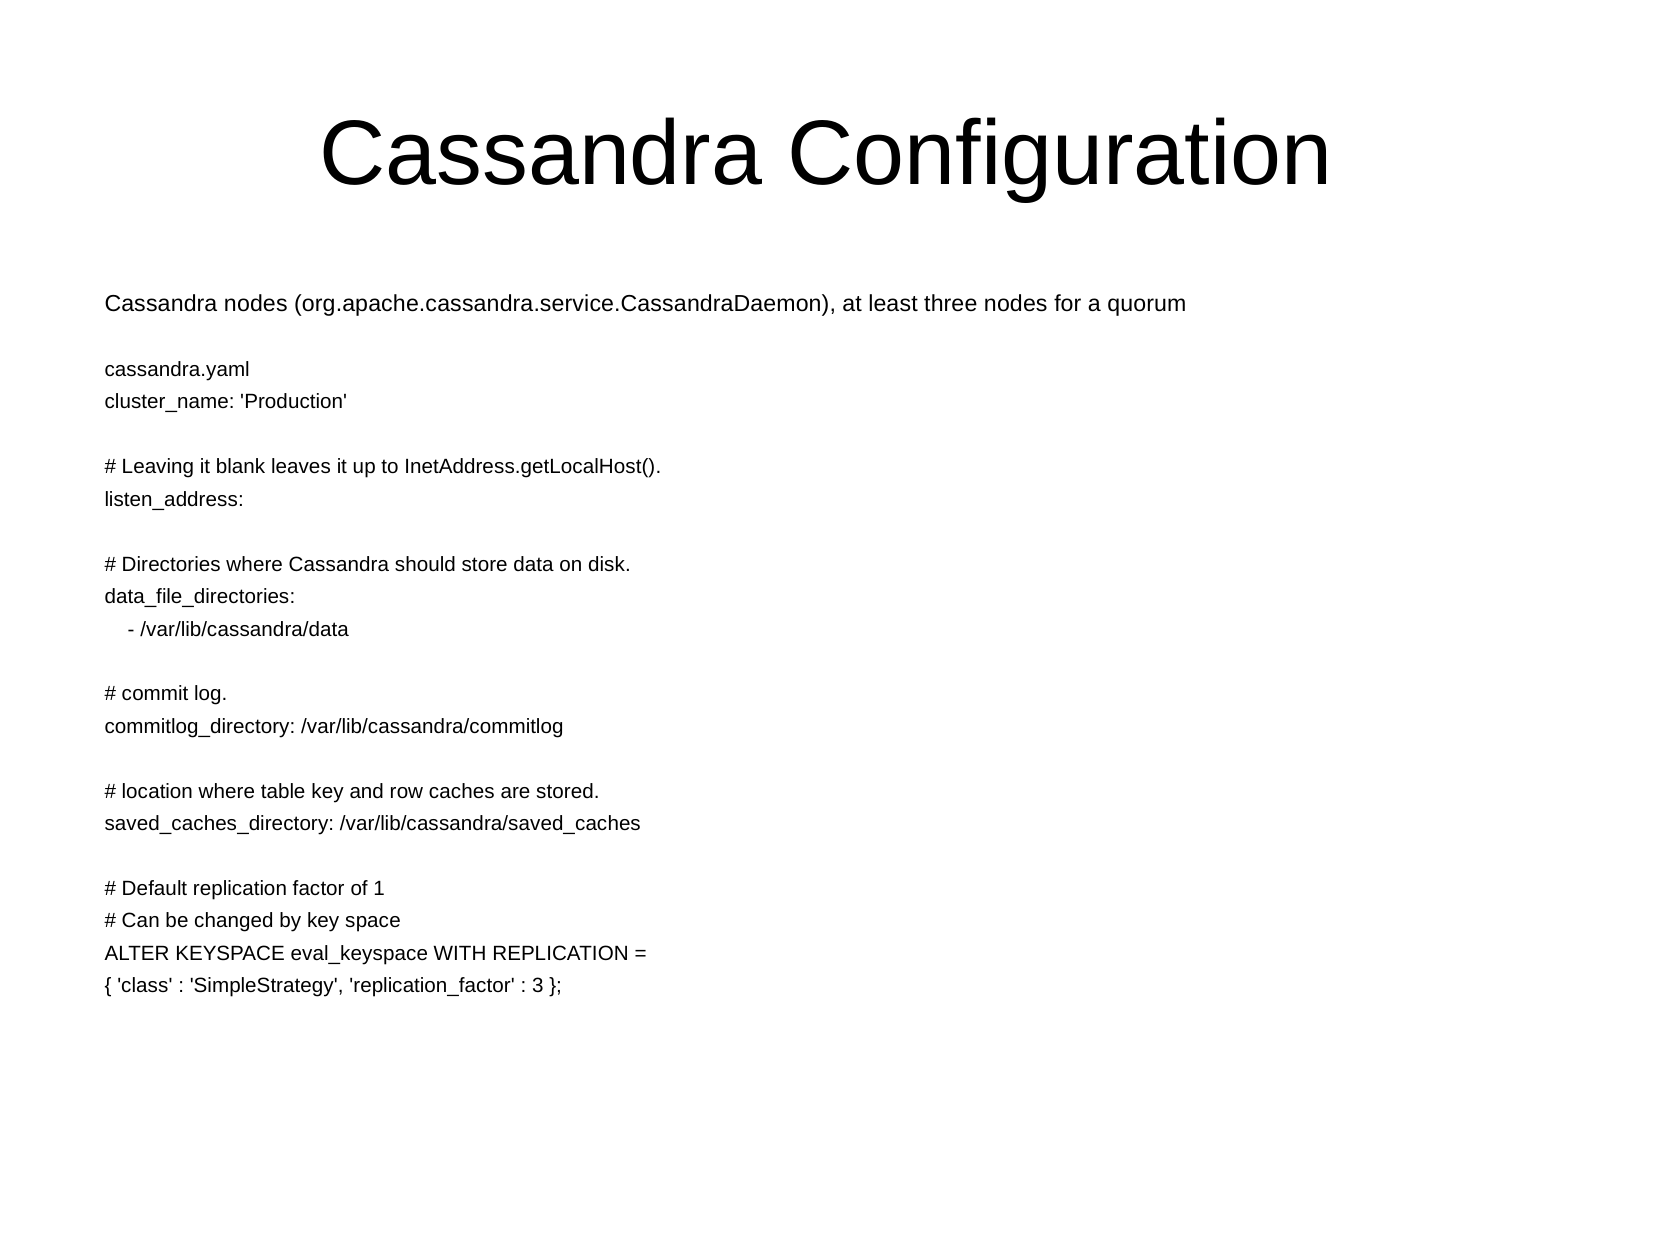

# Cassandra Configuration
Cassandra nodes (org.apache.cassandra.service.CassandraDaemon), at least three nodes for a quorum
cassandra.yaml
cluster_name: 'Production'
# Leaving it blank leaves it up to InetAddress.getLocalHost().
listen_address:
# Directories where Cassandra should store data on disk.
data_file_directories:
 - /var/lib/cassandra/data
# commit log.
commitlog_directory: /var/lib/cassandra/commitlog
# location where table key and row caches are stored.
saved_caches_directory: /var/lib/cassandra/saved_caches
# Default replication factor of 1
# Can be changed by key space
ALTER KEYSPACE eval_keyspace WITH REPLICATION =
{ 'class' : 'SimpleStrategy', 'replication_factor' : 3 };